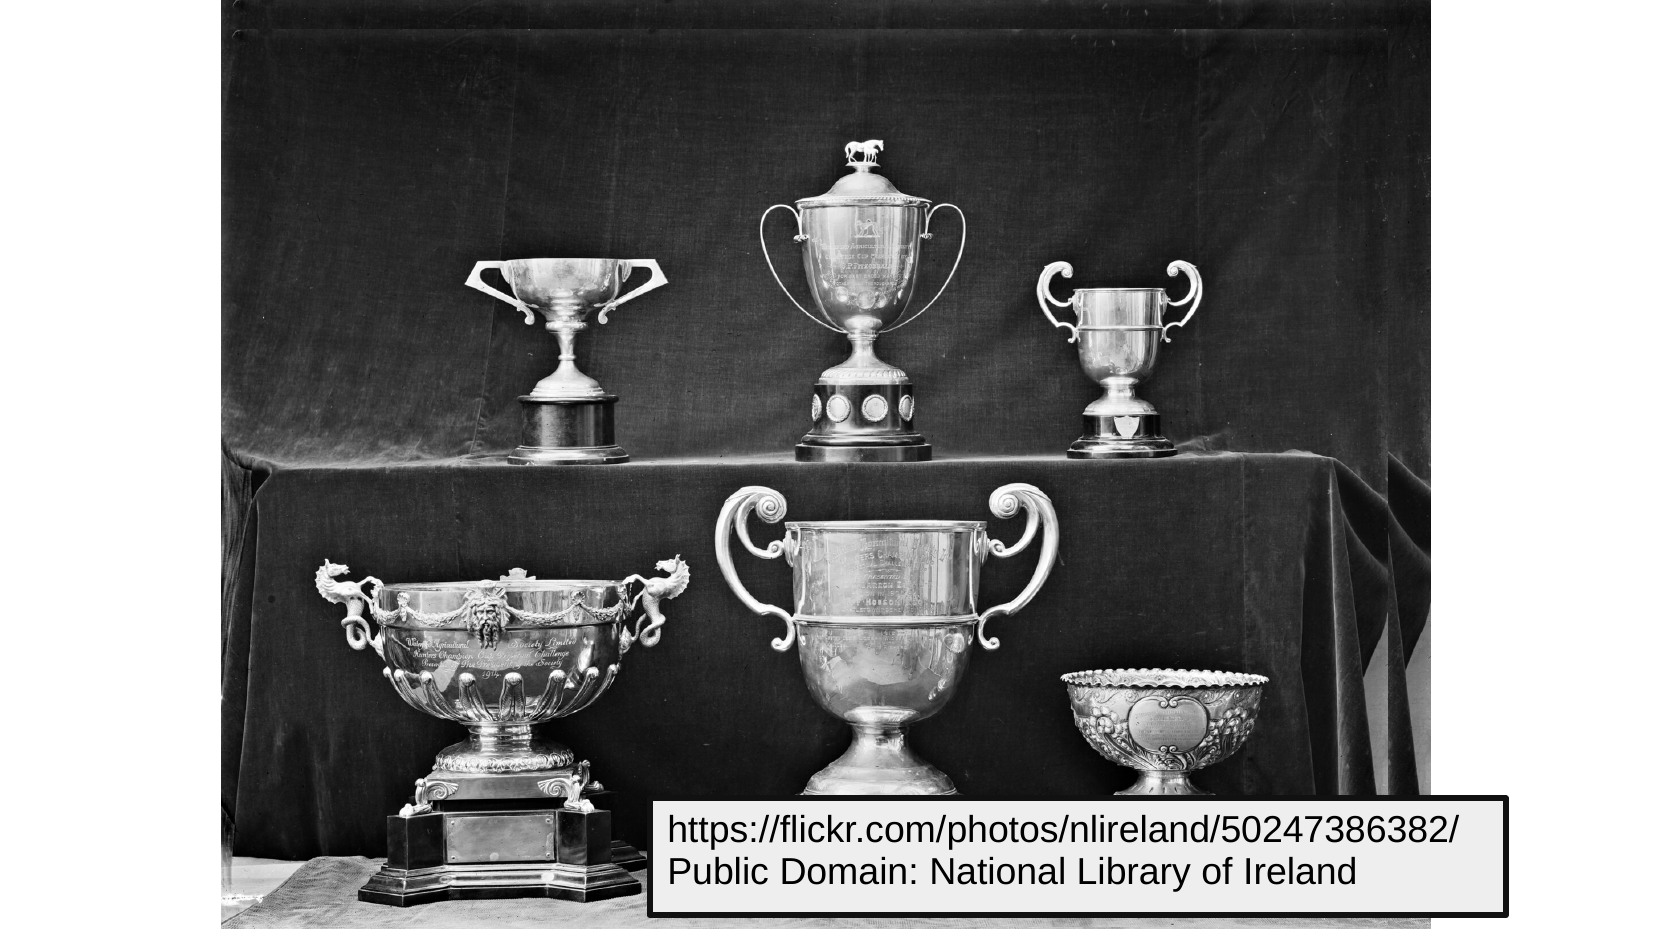

https://flickr.com/photos/nlireland/50247386382/
Public Domain: National Library of Ireland